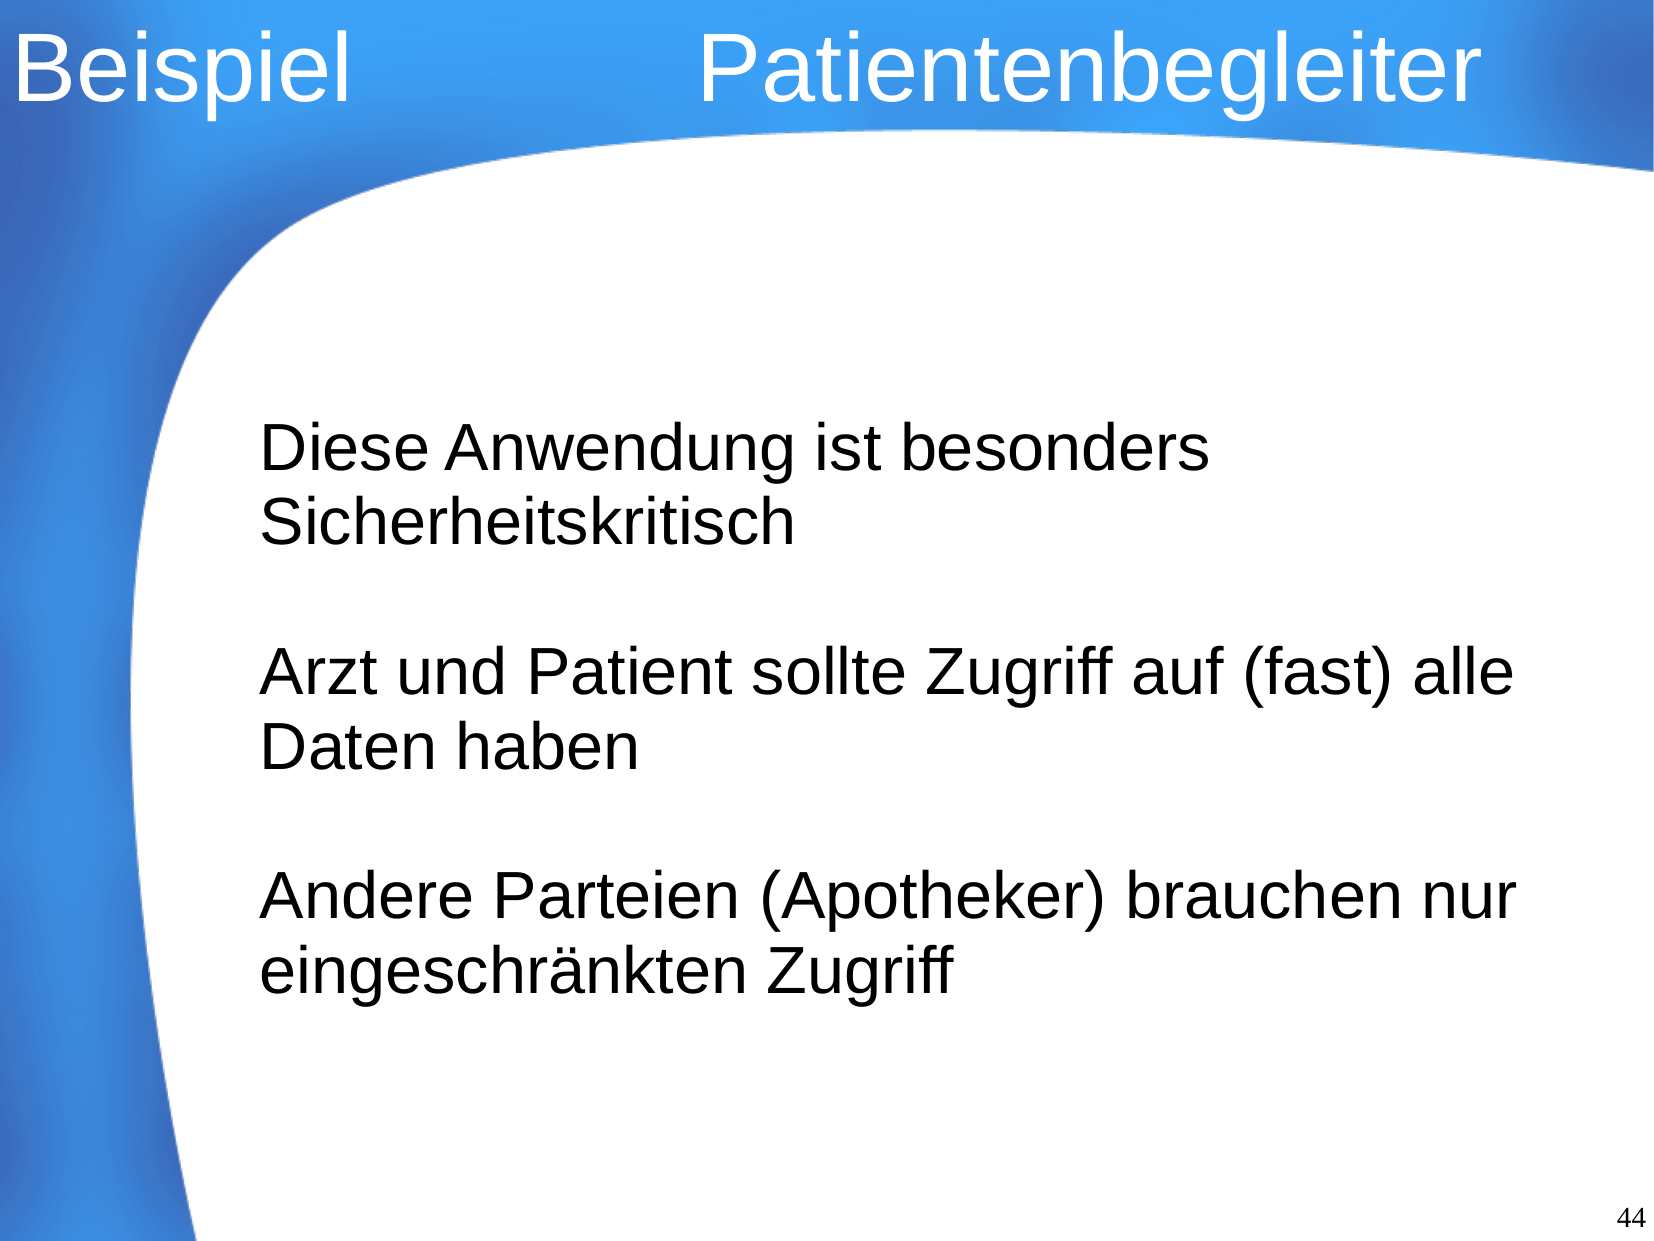

Beispiel
# Patientenbegleiter
Diese Anwendung ist besonders Sicherheitskritisch
Arzt und Patient sollte Zugriff auf (fast) alle Daten haben
Andere Parteien (Apotheker) brauchen nur eingeschränkten Zugriff
44